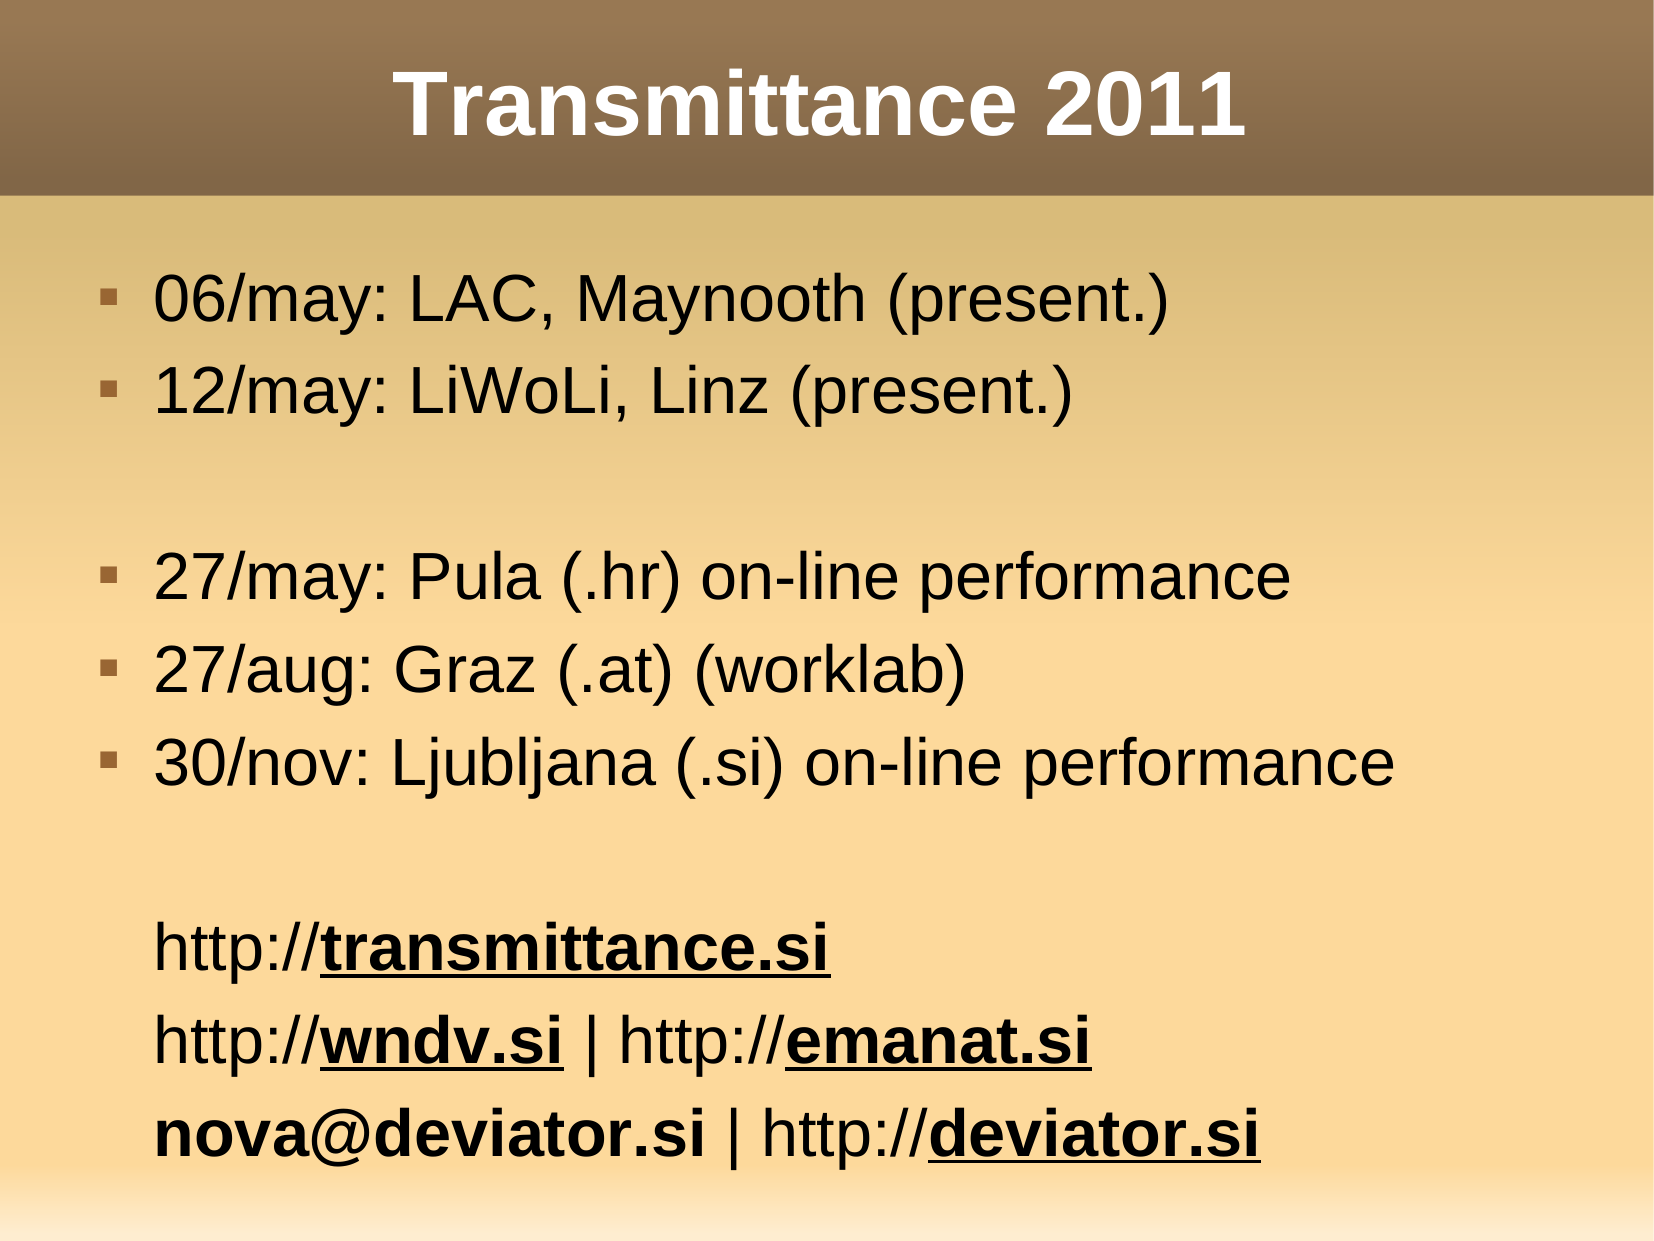

# Transmittance 2011
06/may: LAC, Maynooth (present.)
12/may: LiWoLi, Linz (present.)
27/may: Pula (.hr) on-line performance
27/aug: Graz (.at) (worklab)
30/nov: Ljubljana (.si) on-line performance
http://transmittance.si
http://wndv.si | http://emanat.si
nova@deviator.si | http://deviator.si